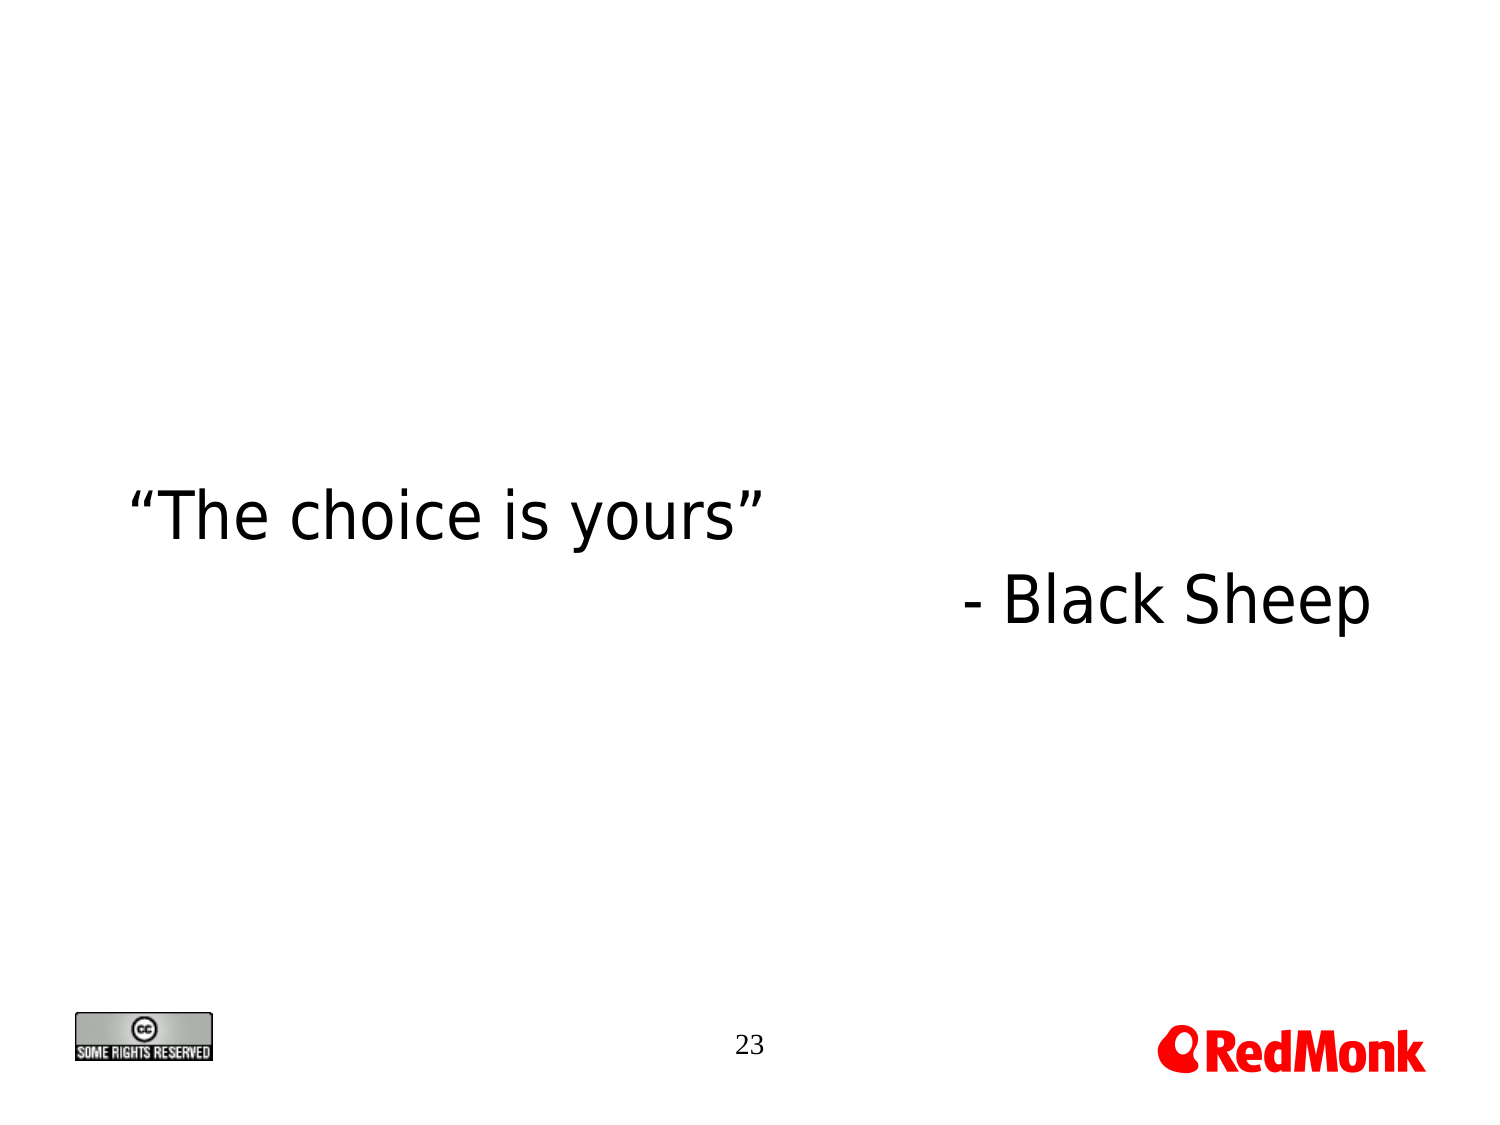

“The choice is yours”
- Black Sheep